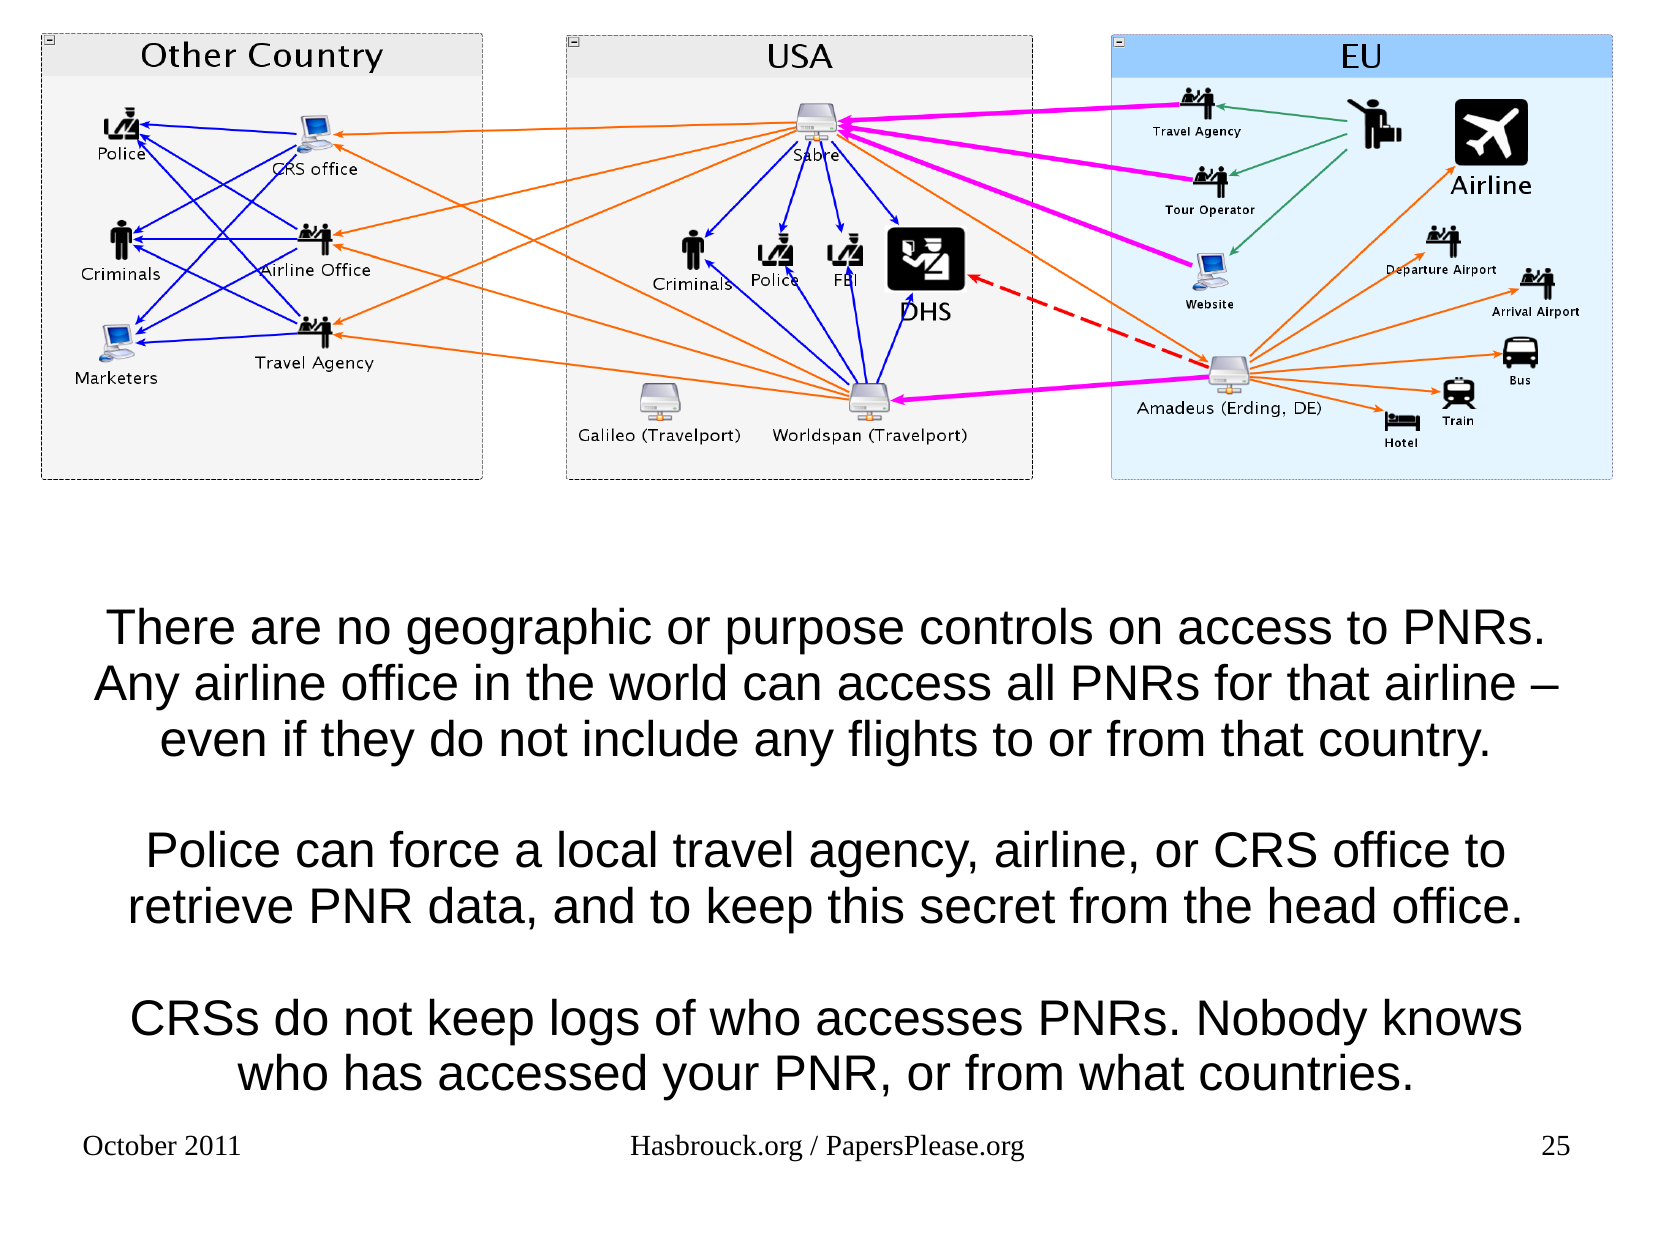

# There are no geographic or purpose controls on access to PNRs. Any airline office in the world can access all PNRs for that airline – even if they do not include any flights to or from that country.
Police can force a local travel agency, airline, or CRS office to retrieve PNR data, and to keep this secret from the head office.
CRSs do not keep logs of who accesses PNRs. Nobody knows who has accessed your PNR, or from what countries.
October 2011
Hasbrouck.org / PapersPlease.org
25